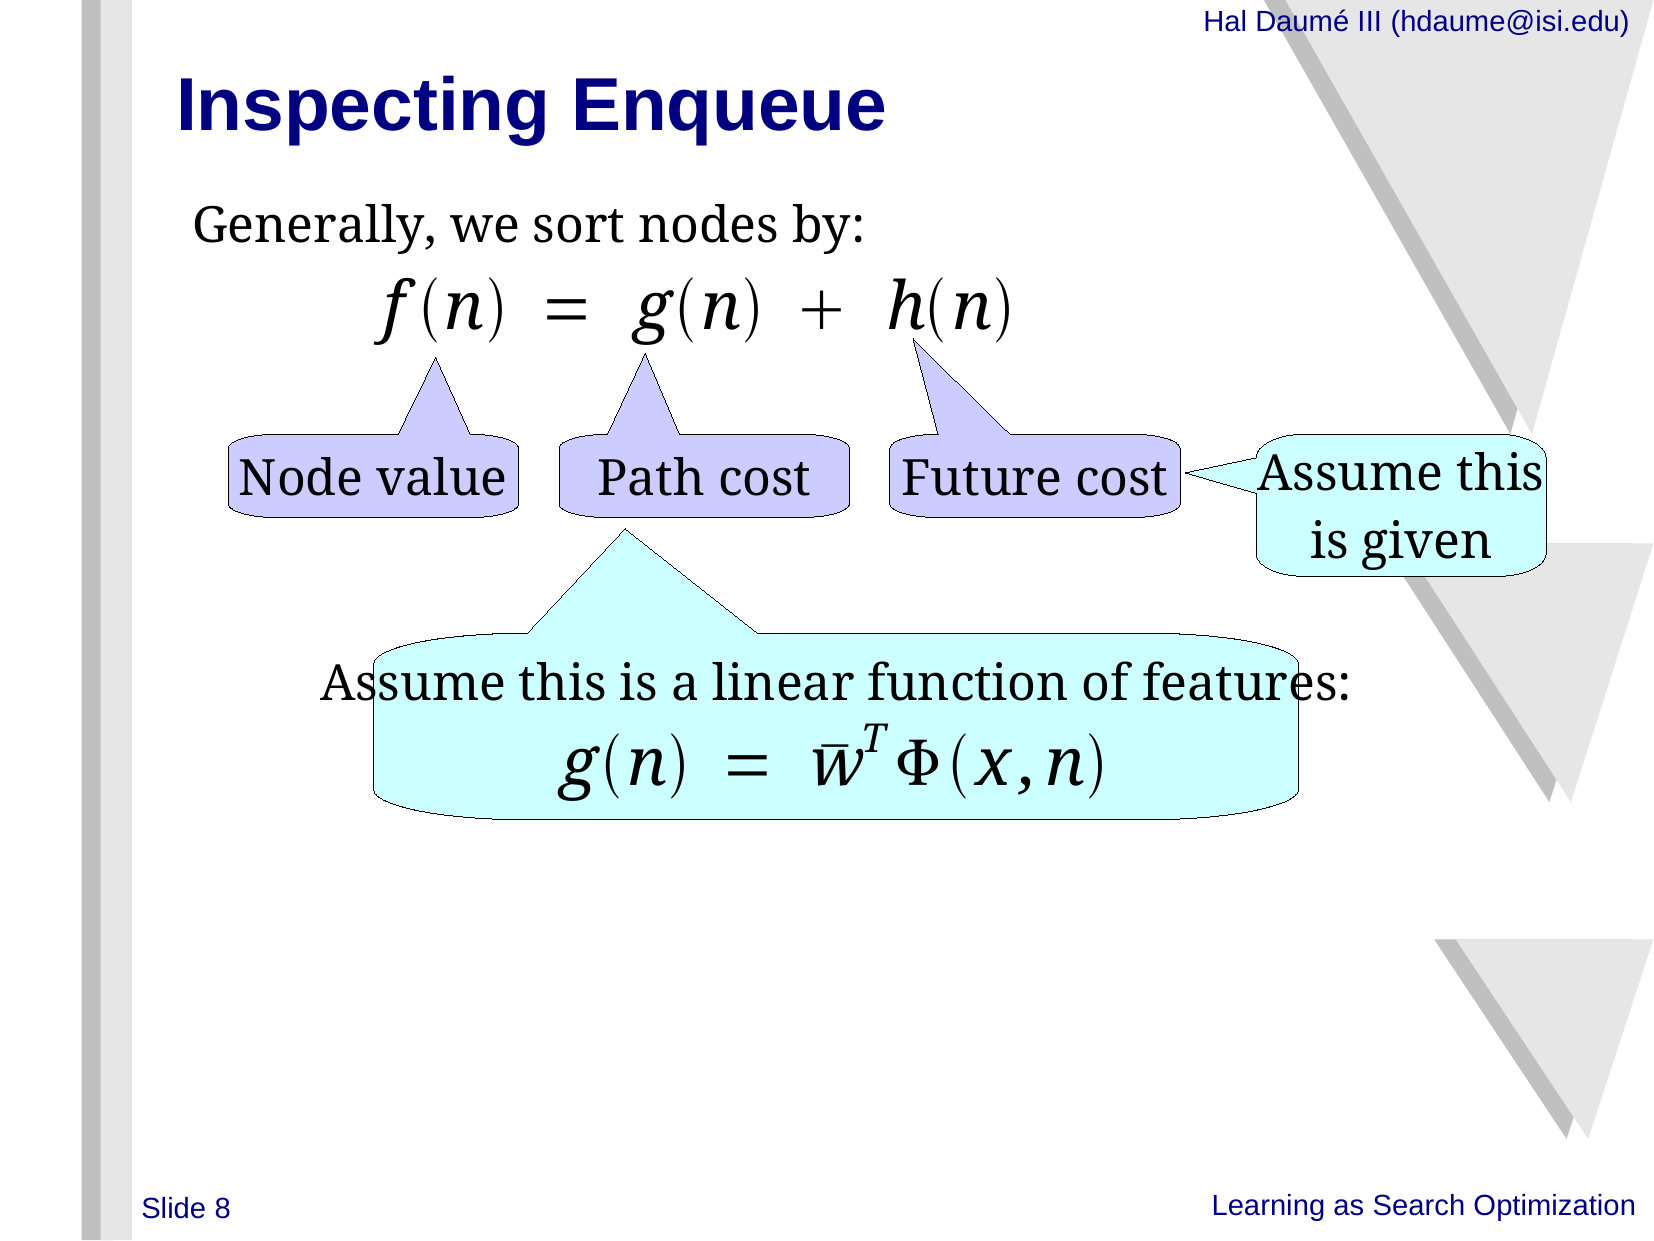

# Inspecting Enqueue
Generally, we sort nodes by:
Node value
Path cost
Future cost
Assume this
is given
Assume this is a linear function of features: